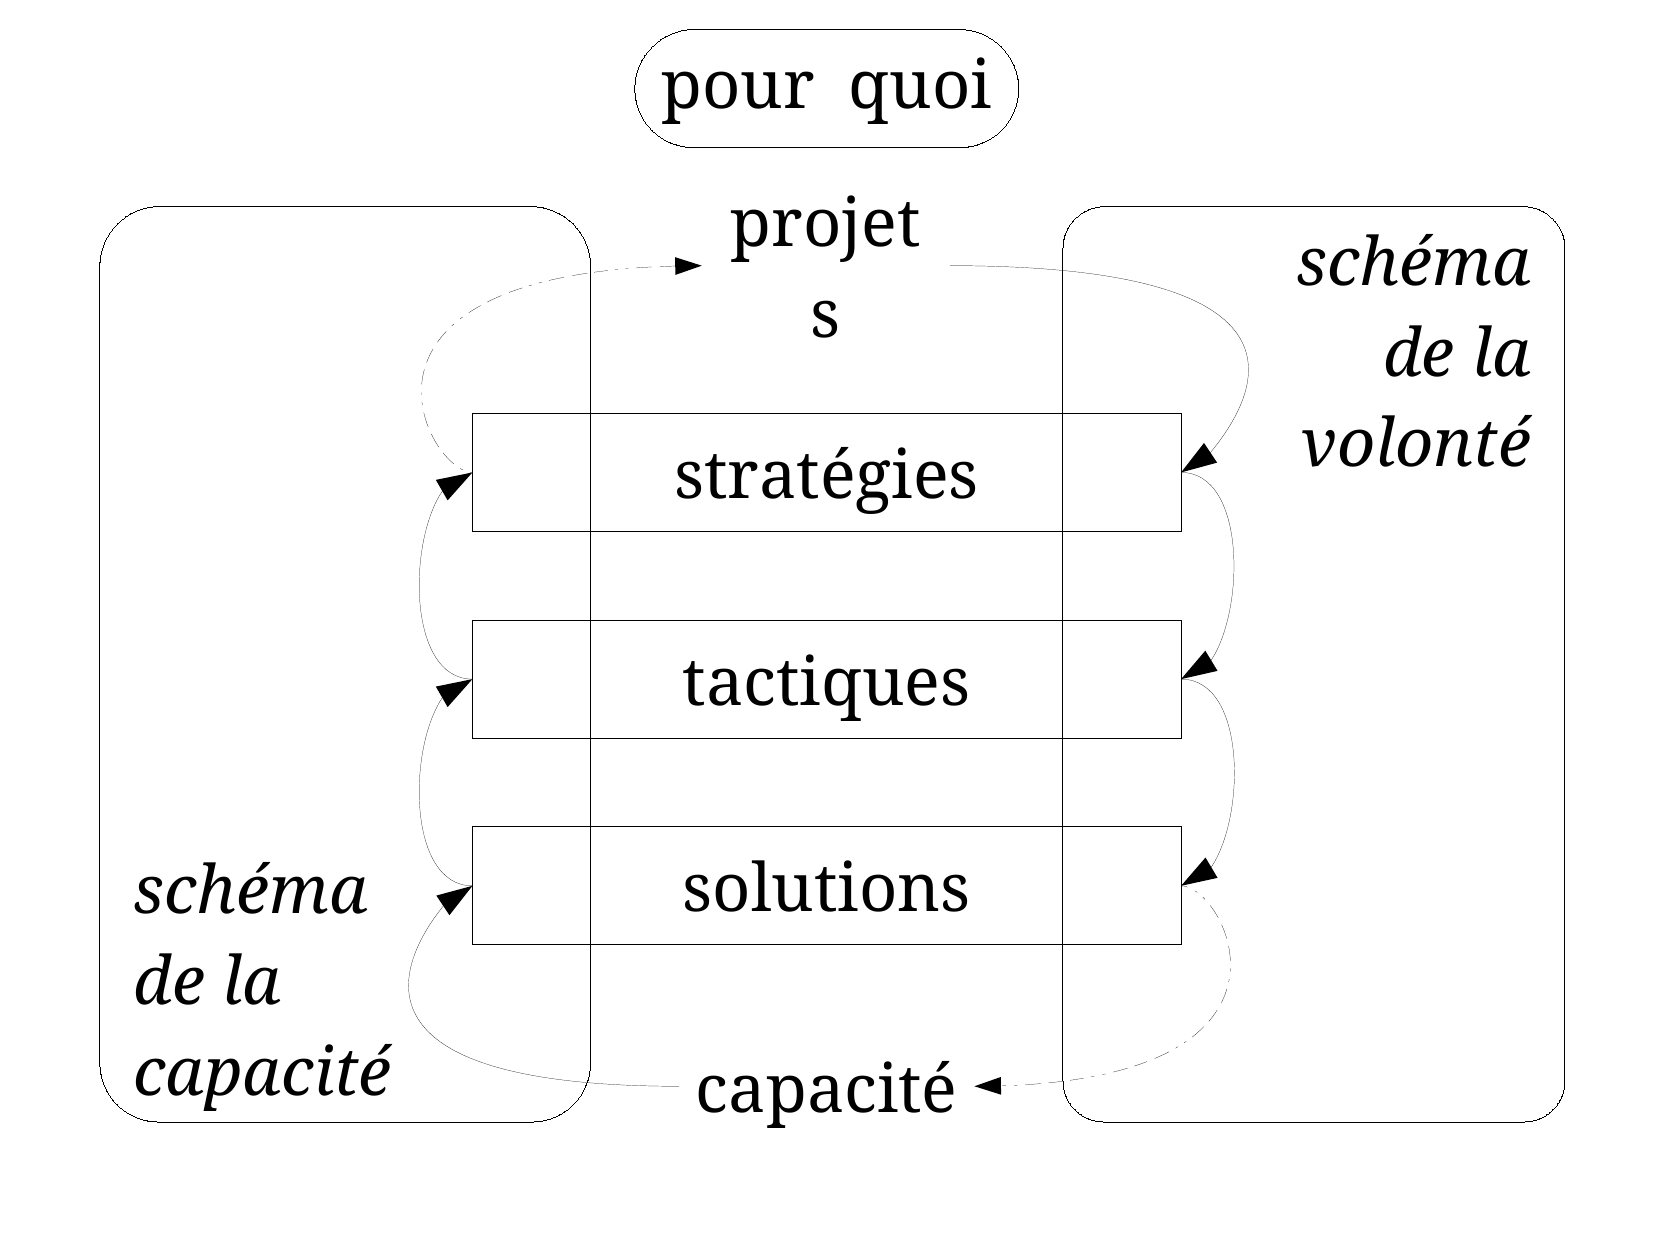

pour quoi
projets
schéma
de la
capacité
schéma
de la
volonté
stratégies
tactiques
solutions
capacité